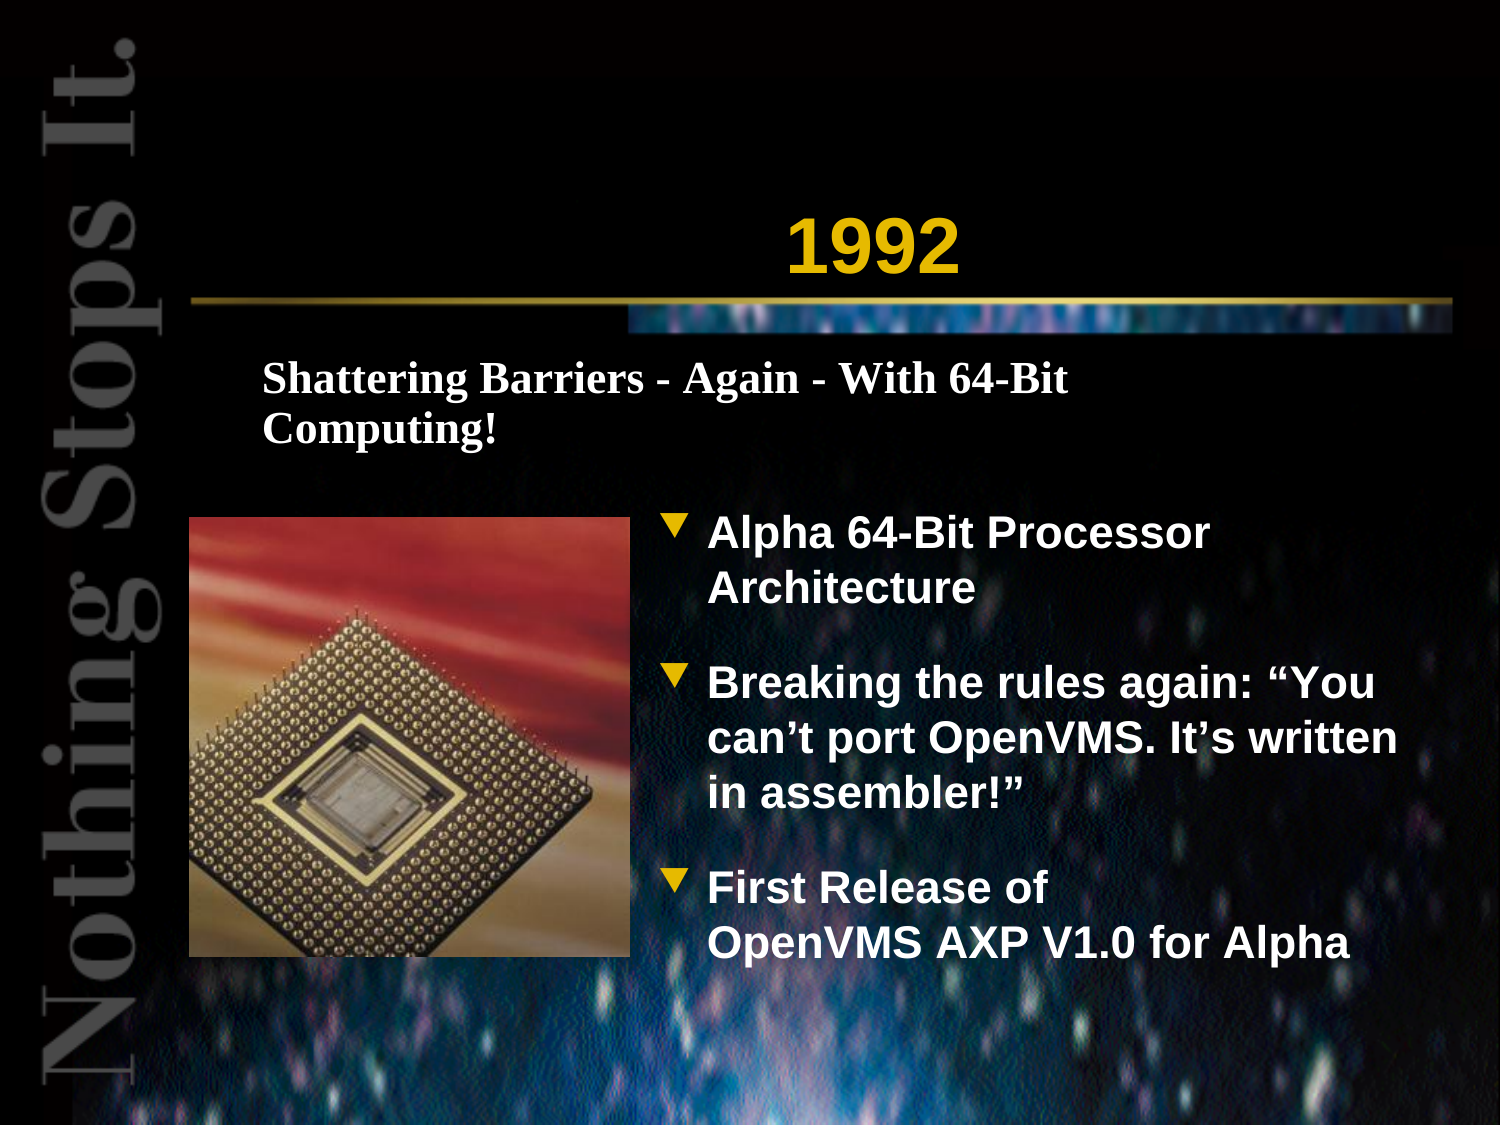

# 1989 1990 1991 1992 1993 1994...
Shattering Barriers - Again - With 64-Bit Computing!
Alpha 64-Bit Processor Architecture
Breaking the rules again: “You can’t port OpenVMS. It’s written in assembler!”
First Release of
OpenVMS AXP V1.0 for Alpha